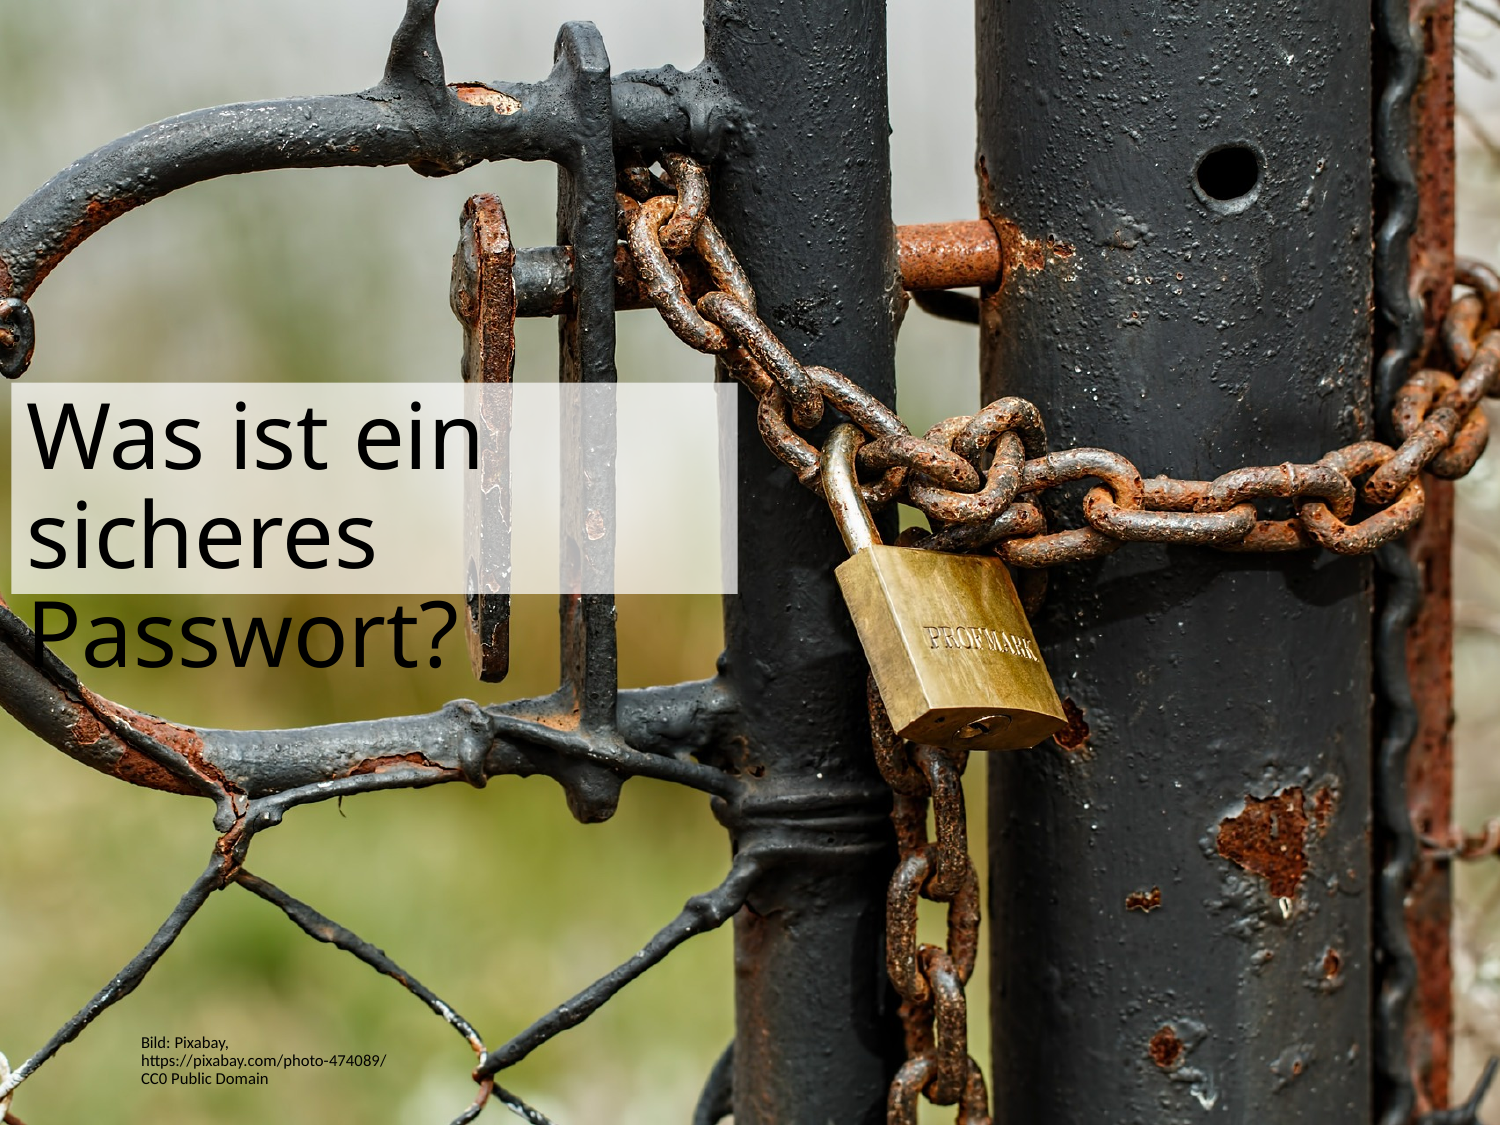

Was ist ein sicheres Passwort?
Bild: Pixabay,
https://pixabay.com/photo-474089/
CC0 Public Domain